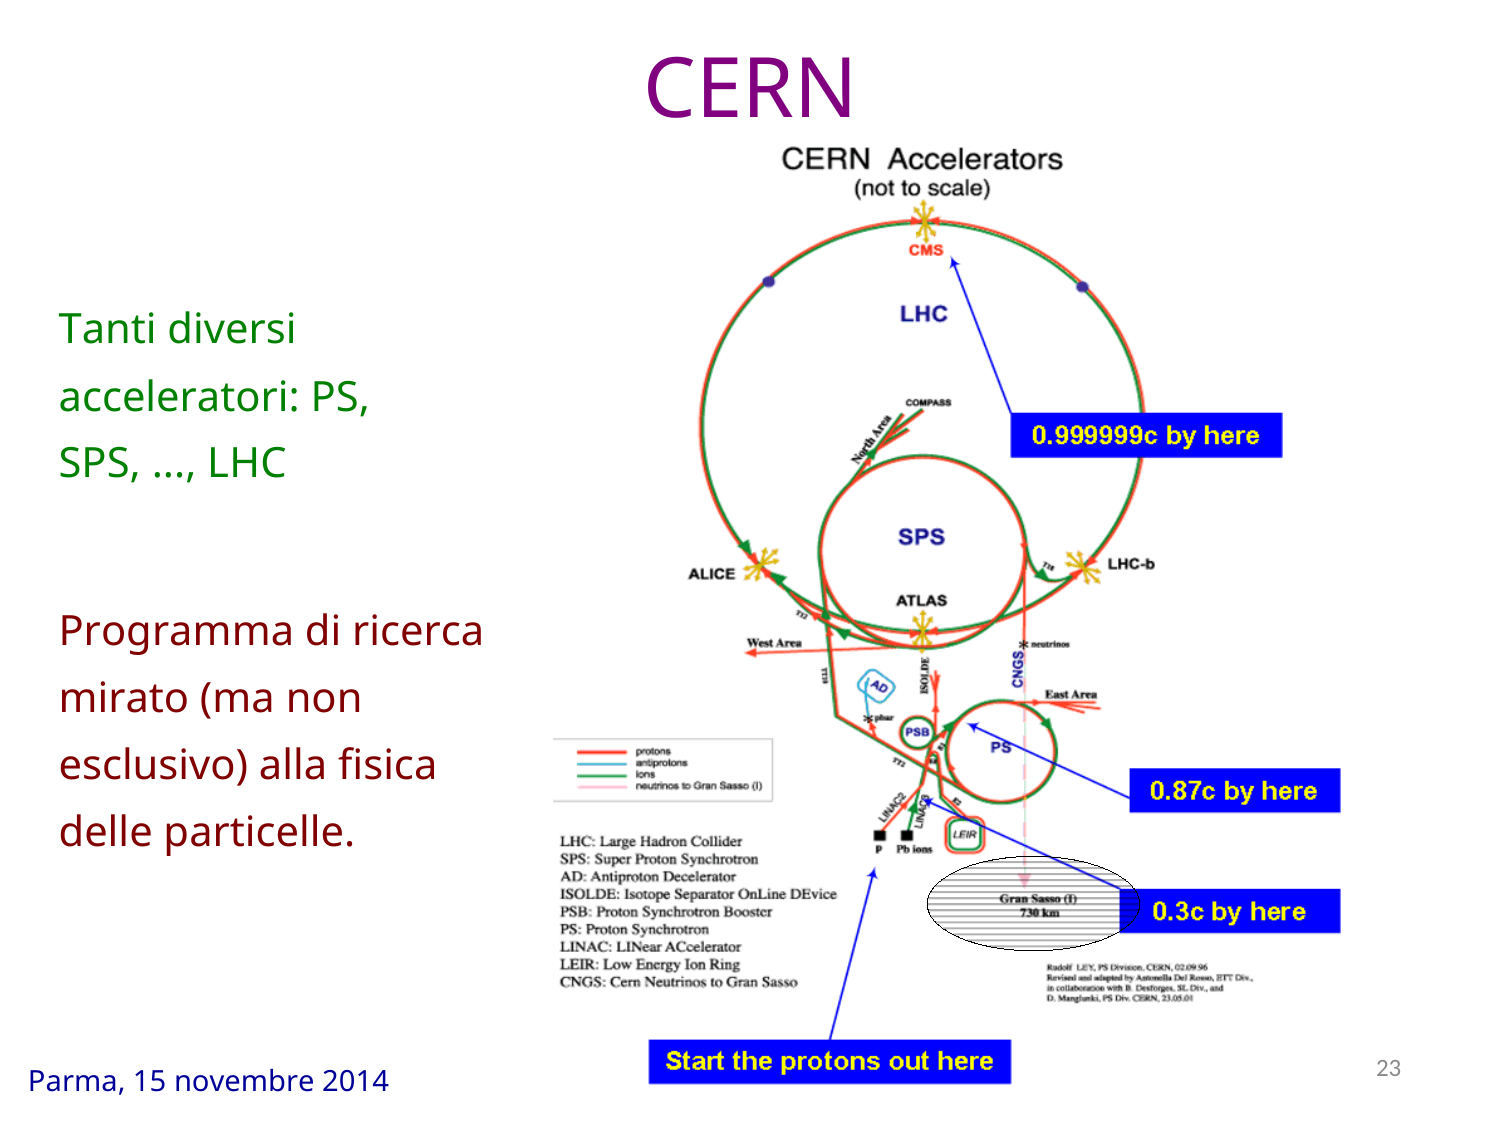

CERN
Tanti diversi acceleratori: PS, SPS, ..., LHC
Programma di ricerca mirato (ma non esclusivo) alla fisica delle particelle.
23